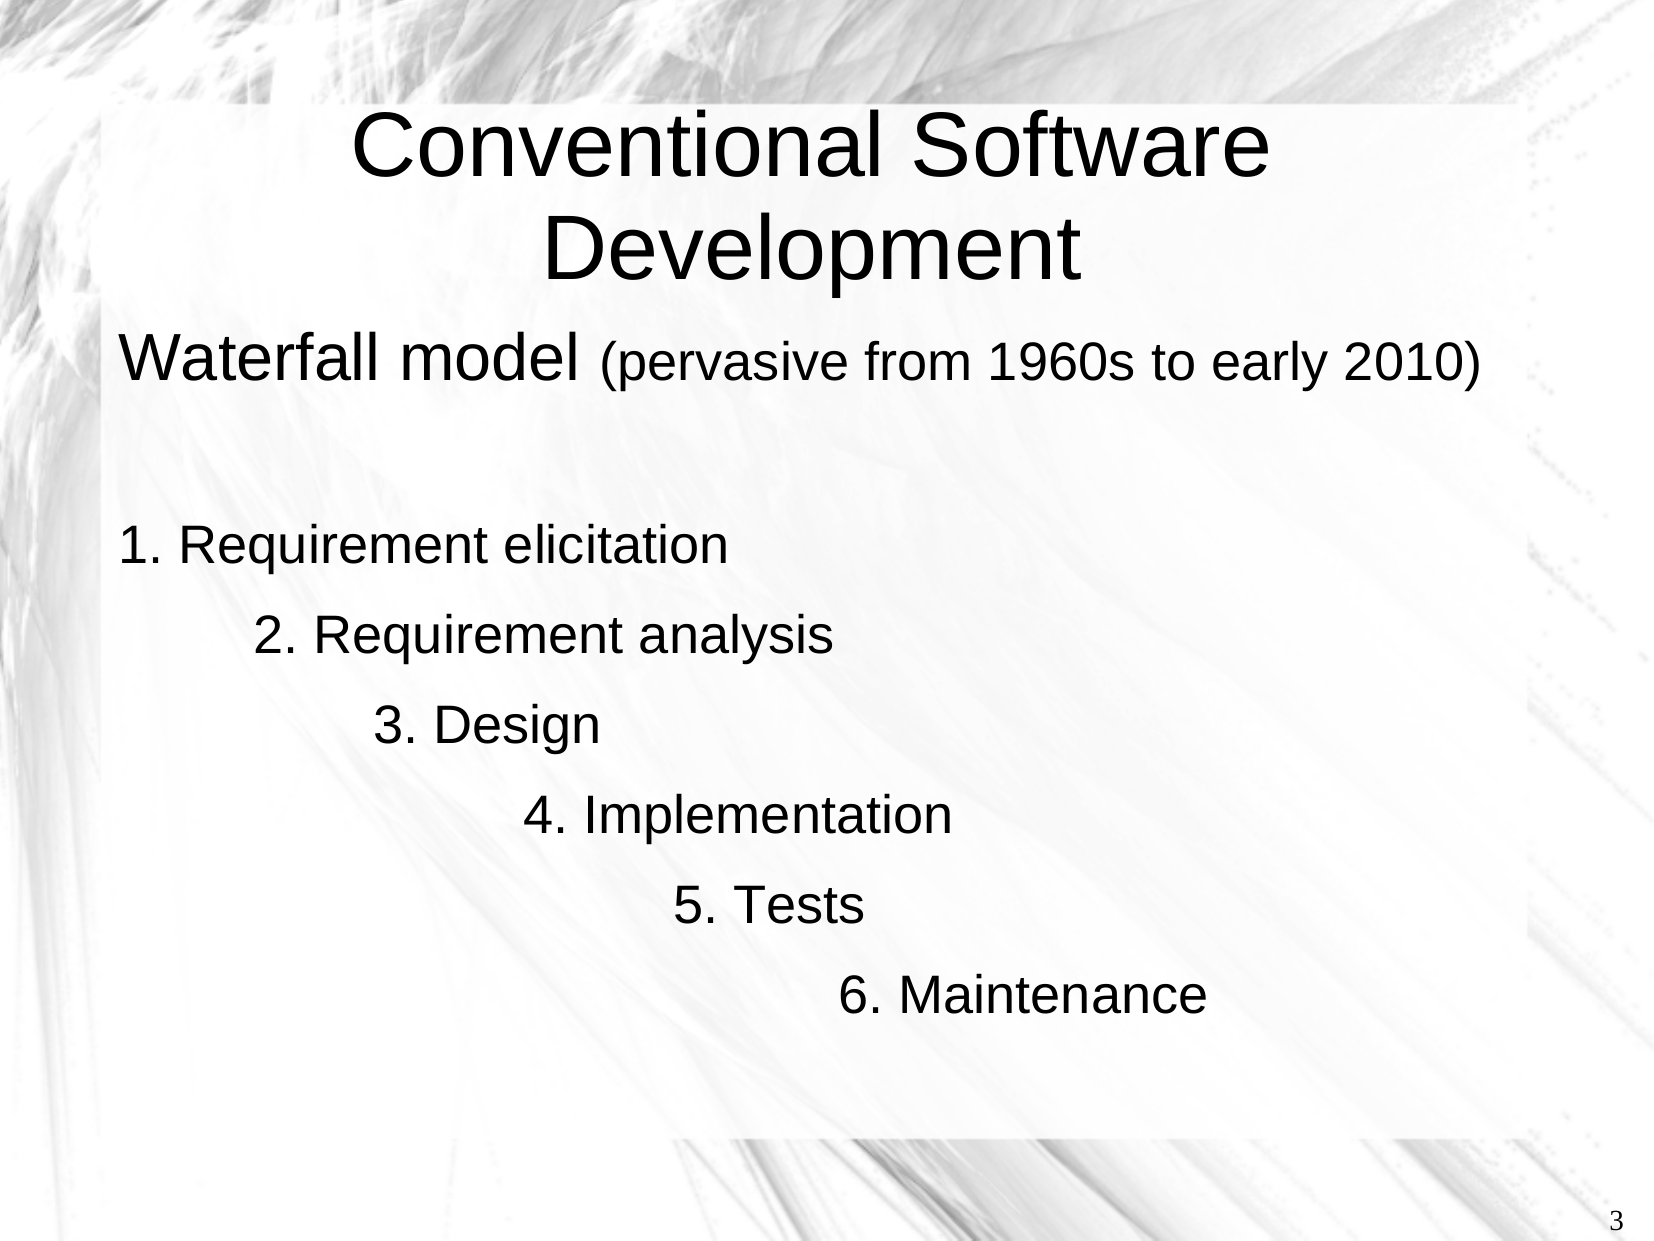

# Conventional Software Development
Waterfall model (pervasive from 1960s to early 2010)
1. Requirement elicitation
 2. Requirement analysis
 3. Design
 4. Implementation
 5. Tests
 6. Maintenance
3